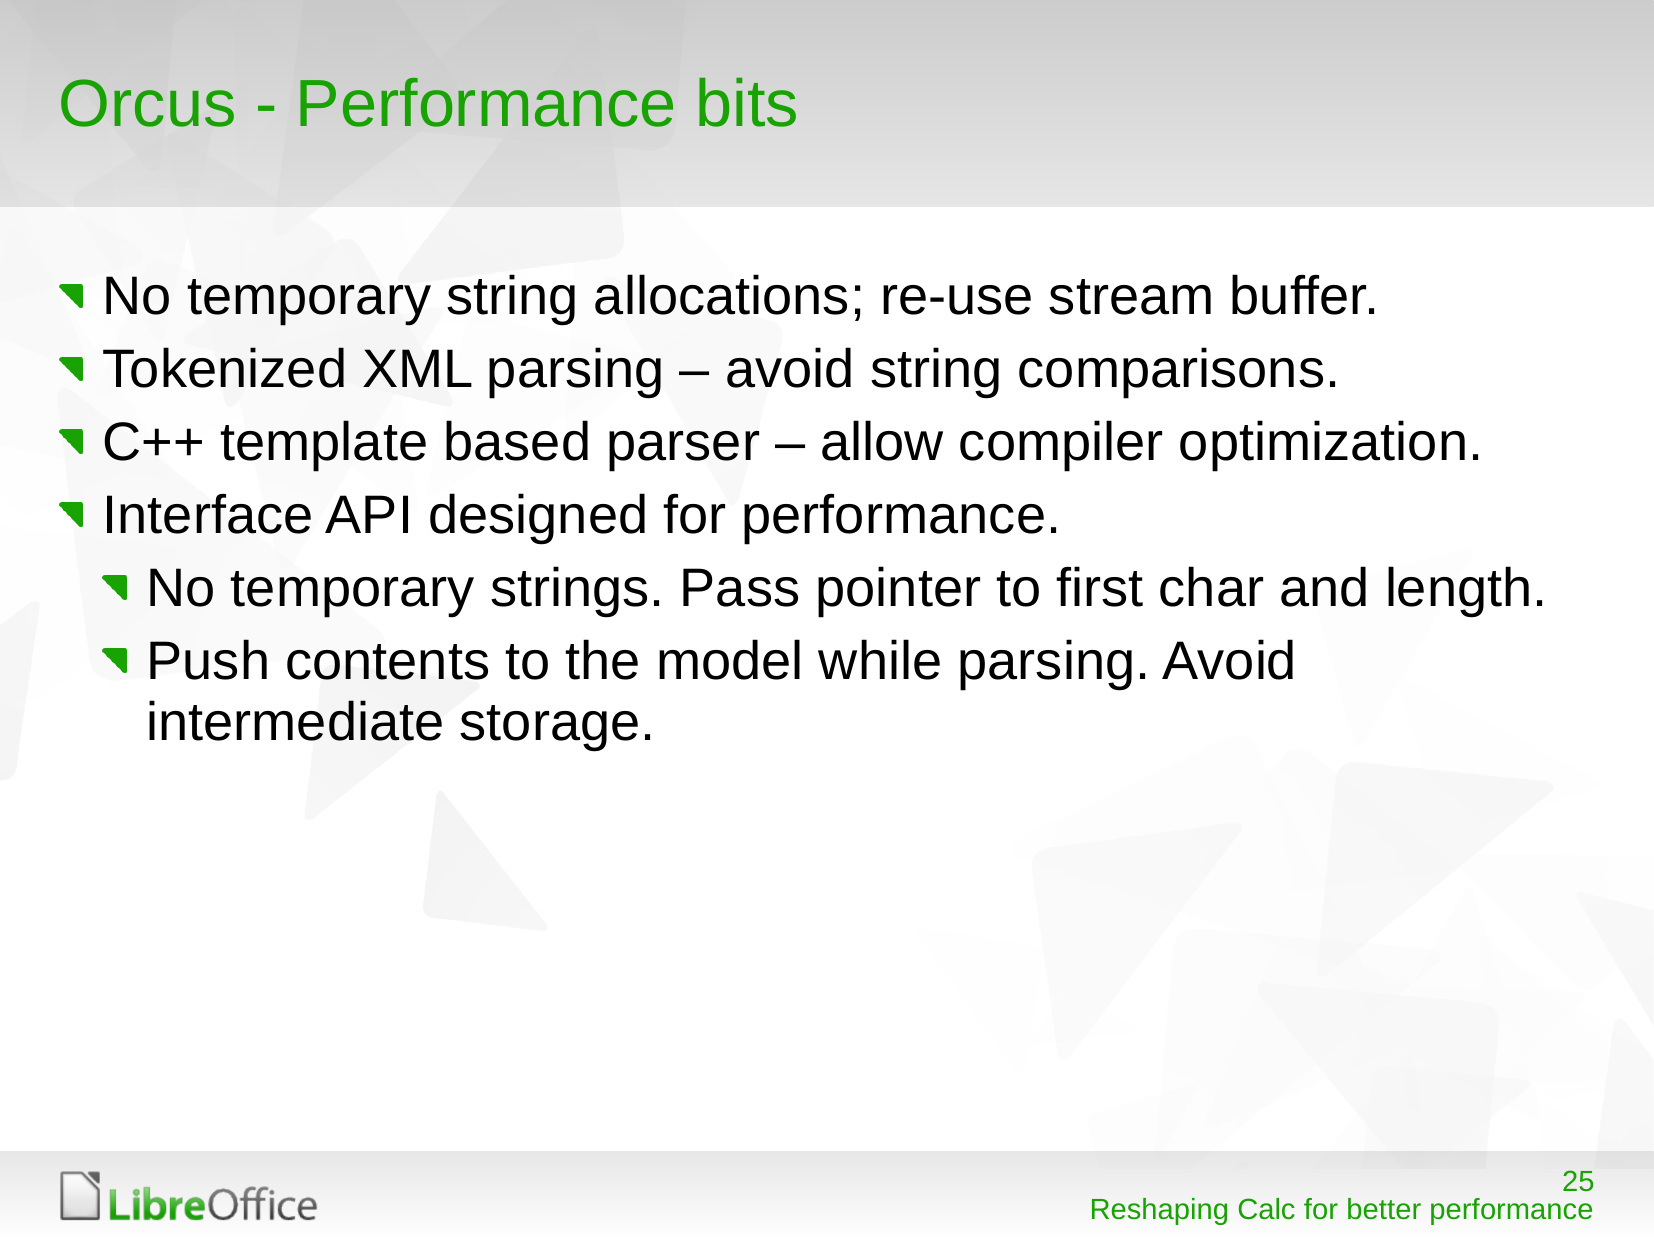

# Orcus - Performance bits
No temporary string allocations; re-use stream buffer.
Tokenized XML parsing – avoid string comparisons.
C++ template based parser – allow compiler optimization.
Interface API designed for performance.
No temporary strings. Pass pointer to first char and length.
Push contents to the model while parsing. Avoid intermediate storage.
25
Reshaping Calc for better performance